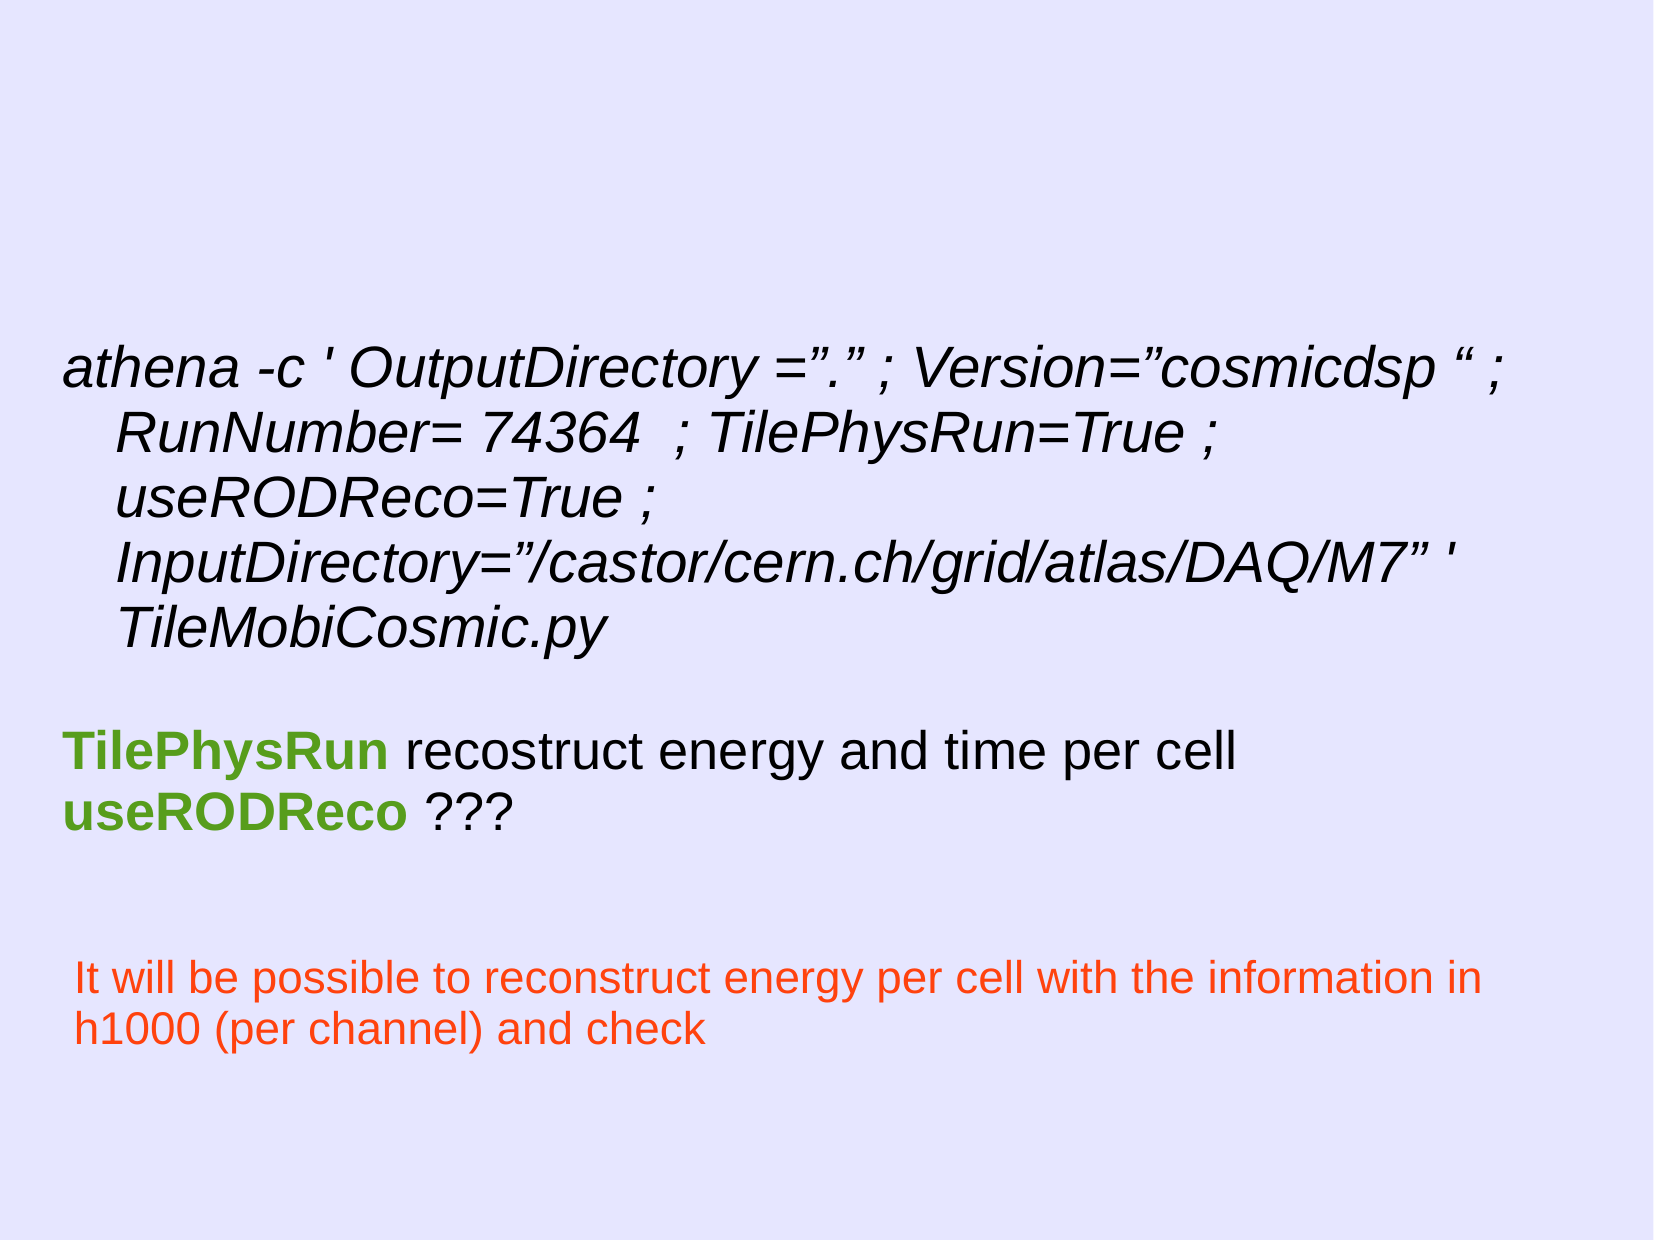

athena -c ' OutputDirectory =”.” ; Version=”cosmicdsp “ ; RunNumber= 74364 ; TilePhysRun=True ; useRODReco=True ; InputDirectory=”/castor/cern.ch/grid/atlas/DAQ/M7” ' TileMobiCosmic.py
TilePhysRun recostruct energy and time per cell
useRODReco ???
It will be possible to reconstruct energy per cell with the information in h1000 (per channel) and check